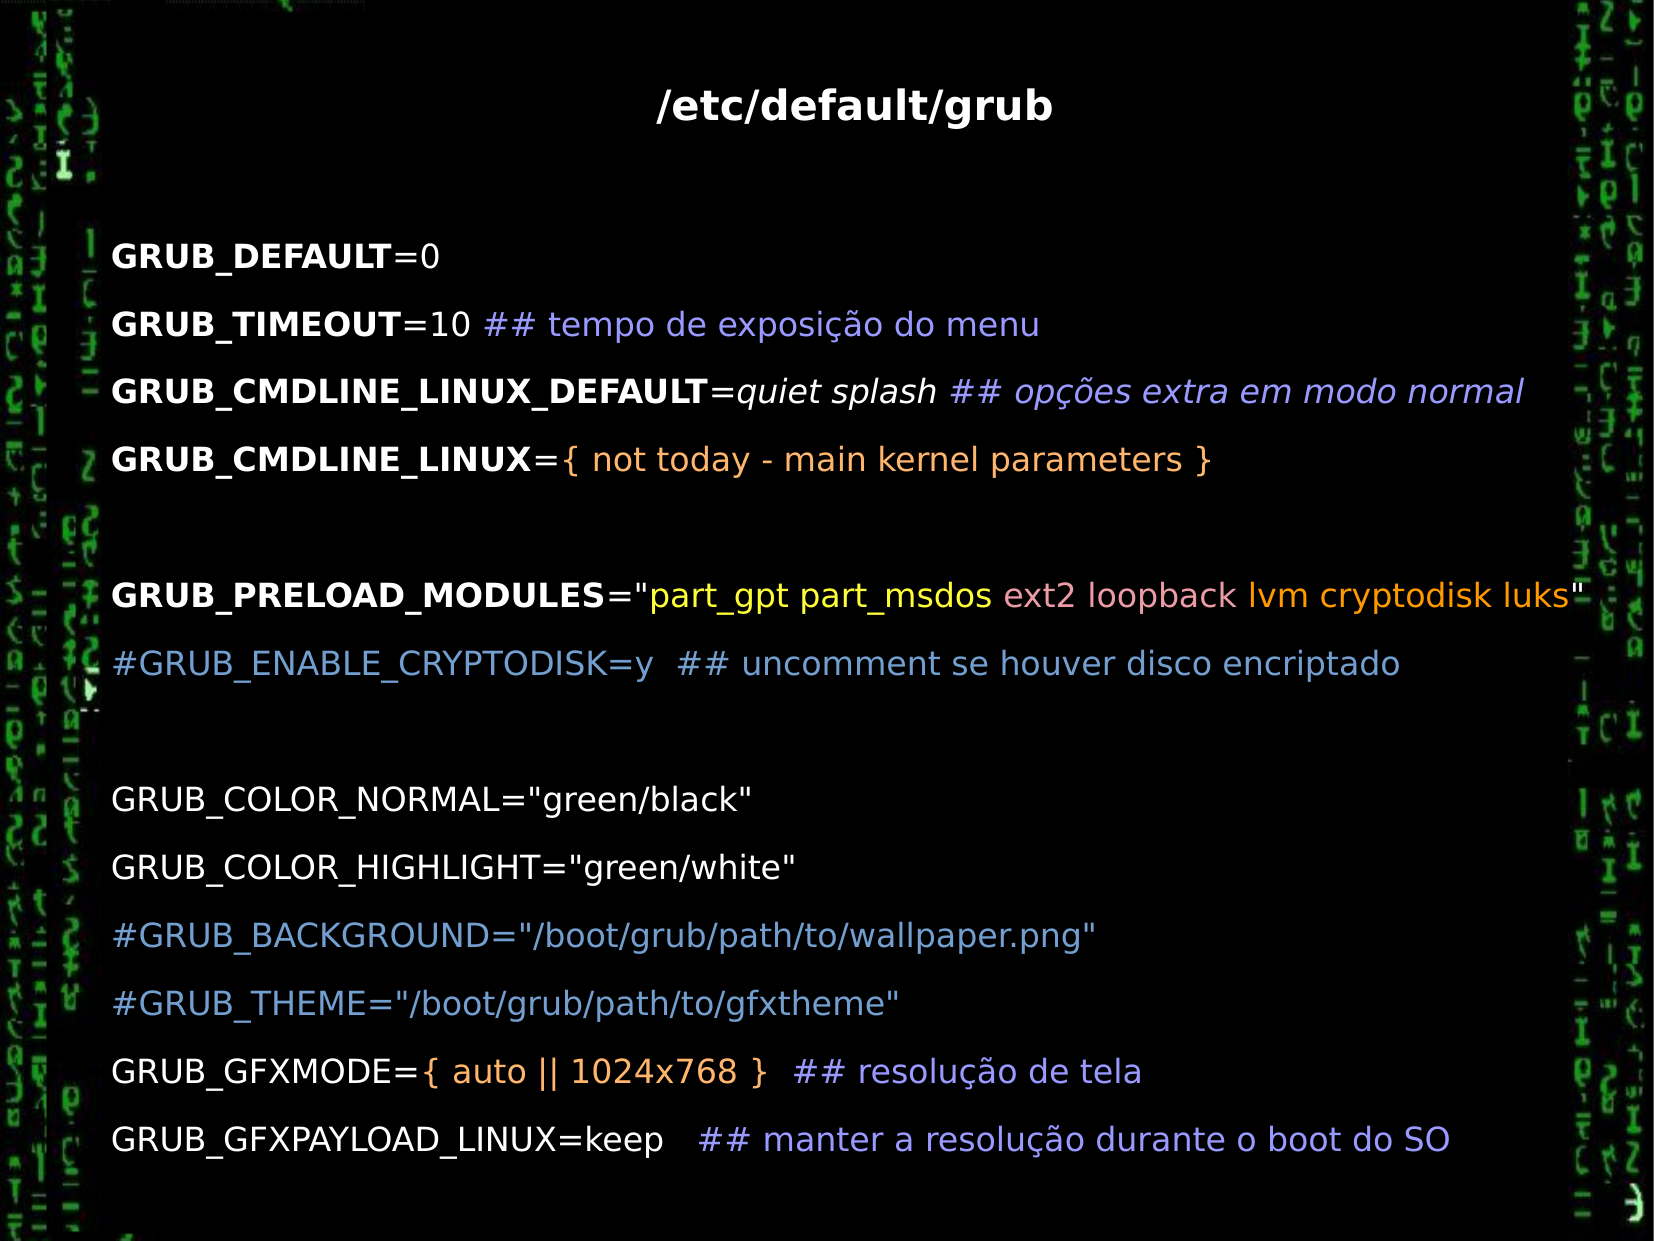

# /etc/default/grub
GRUB_DEFAULT=0
GRUB_TIMEOUT=10 ## tempo de exposição do menu
GRUB_CMDLINE_LINUX_DEFAULT=quiet splash ## opções extra em modo normal
GRUB_CMDLINE_LINUX={ not today - main kernel parameters }
GRUB_PRELOAD_MODULES="part_gpt part_msdos ext2 loopback lvm cryptodisk luks"
#GRUB_ENABLE_CRYPTODISK=y ## uncomment se houver disco encriptado
GRUB_COLOR_NORMAL="green/black"
GRUB_COLOR_HIGHLIGHT="green/white"
#GRUB_BACKGROUND="/boot/grub/path/to/wallpaper.png"
#GRUB_THEME="/boot/grub/path/to/gfxtheme"
GRUB_GFXMODE={ auto || 1024x768 } ## resolução de tela
GRUB_GFXPAYLOAD_LINUX=keep ## manter a resolução durante o boot do SO